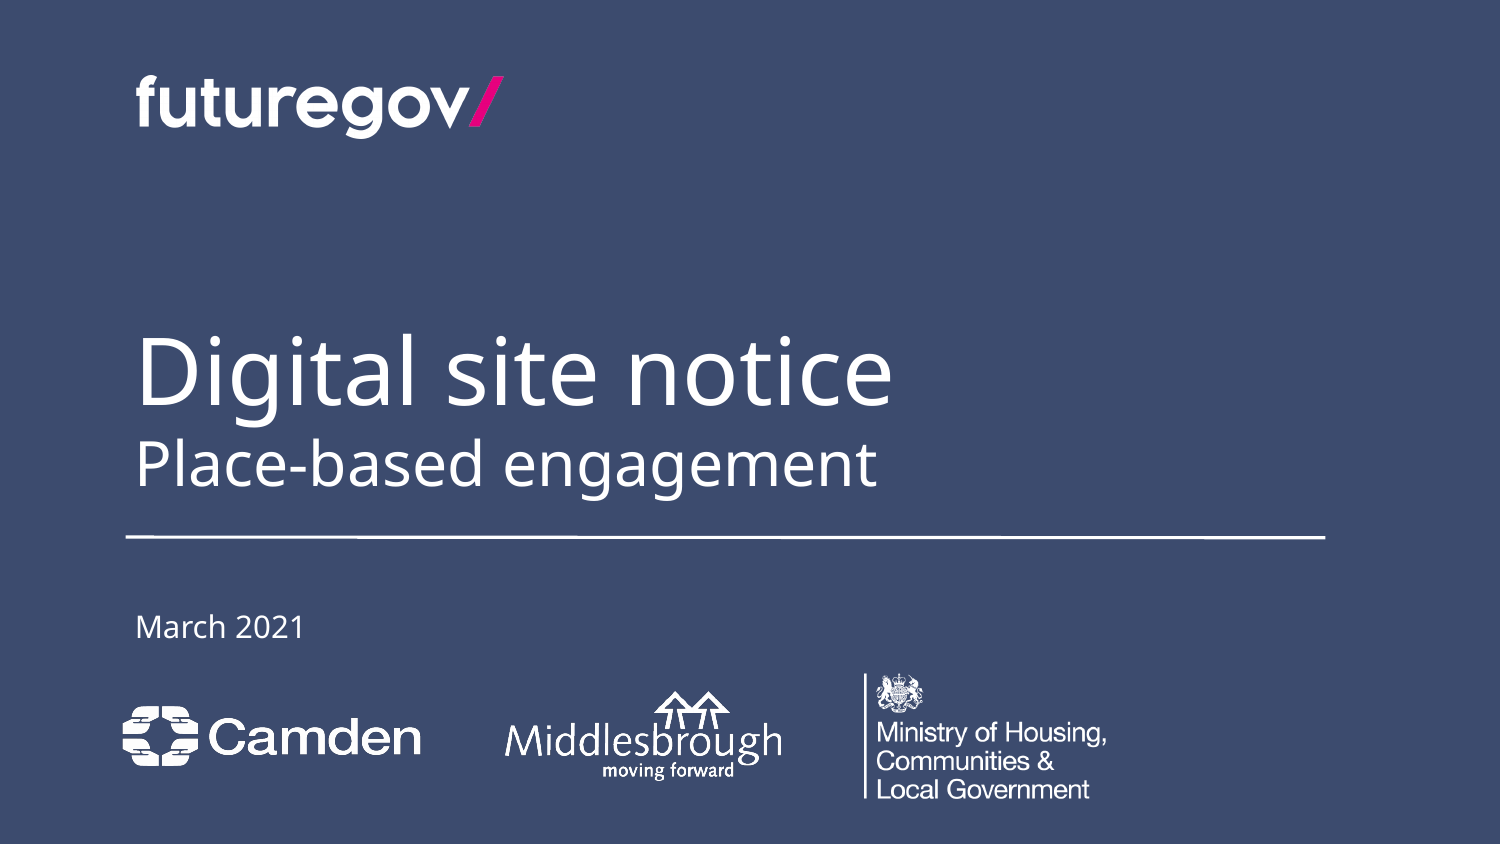

# Digital site notice Place-based engagement
March 2021